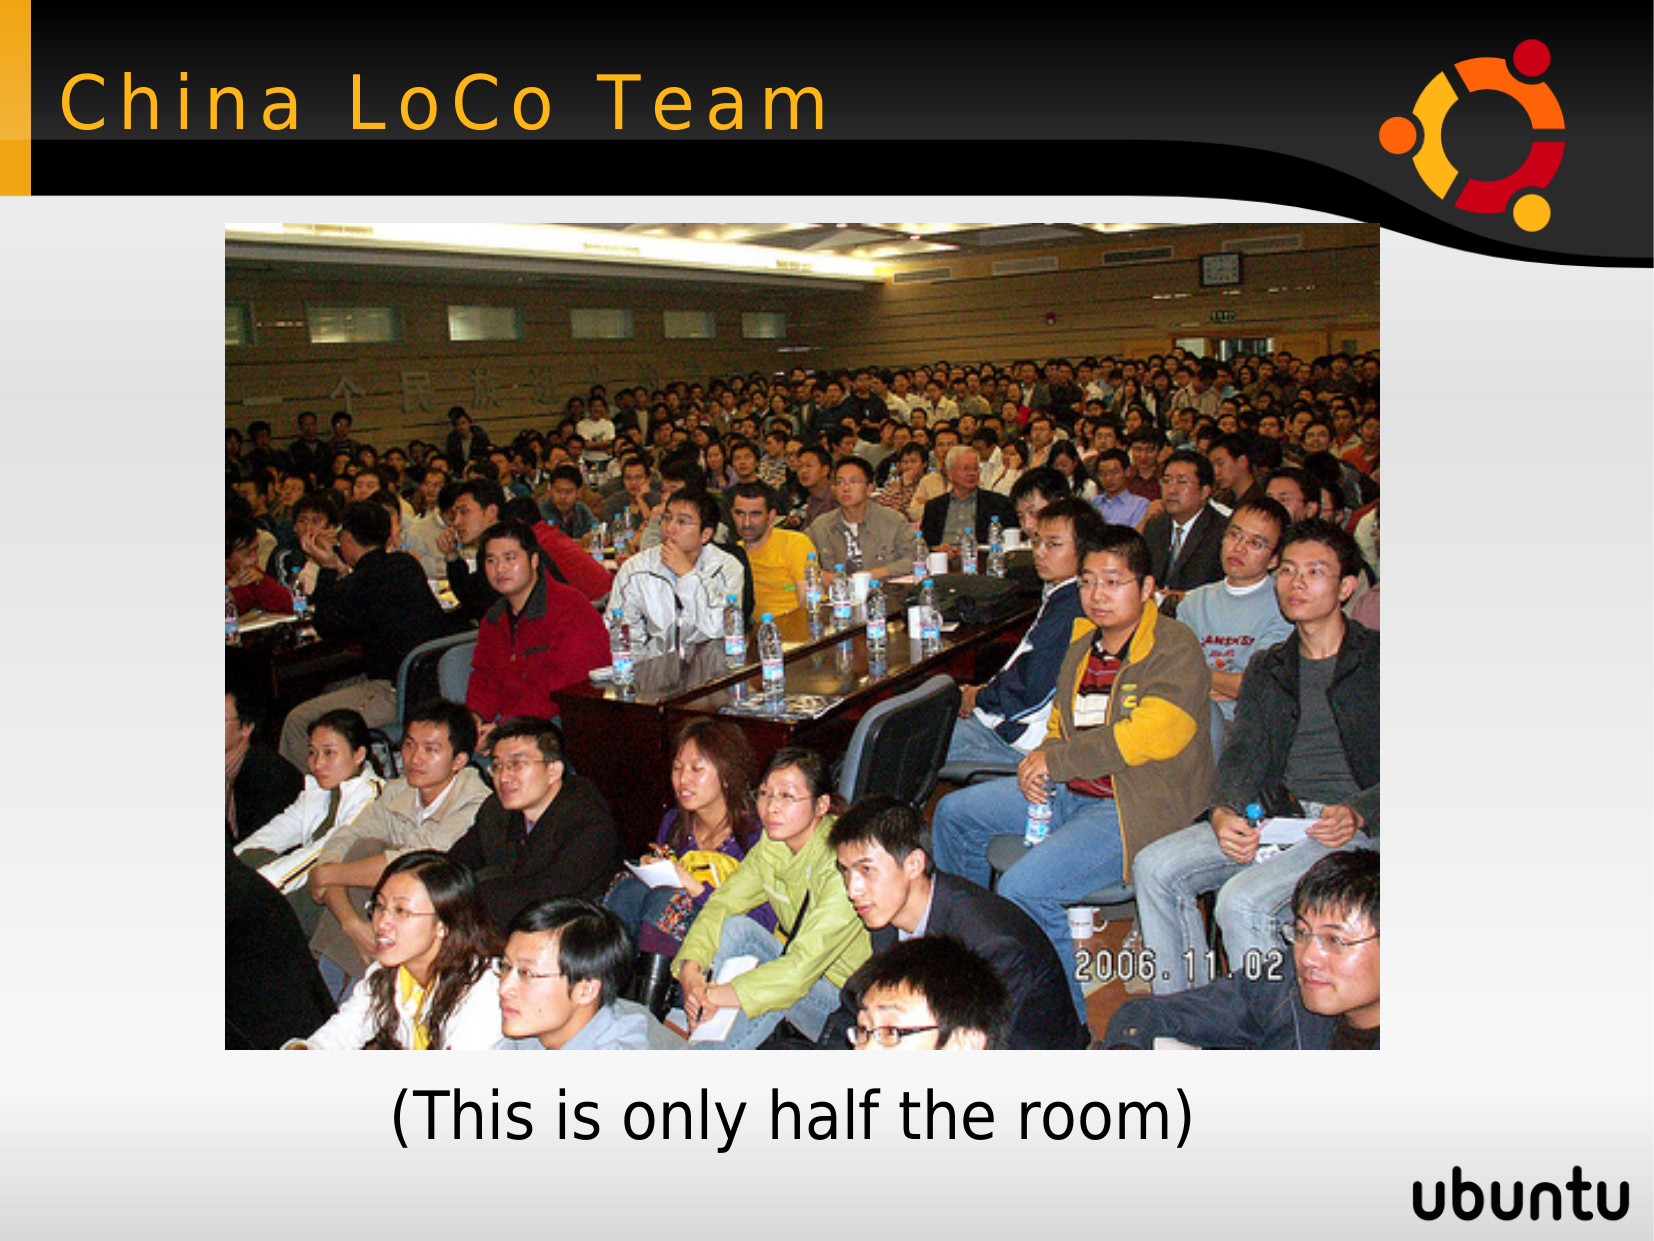

# China LoCo Team
(This is only half the room)